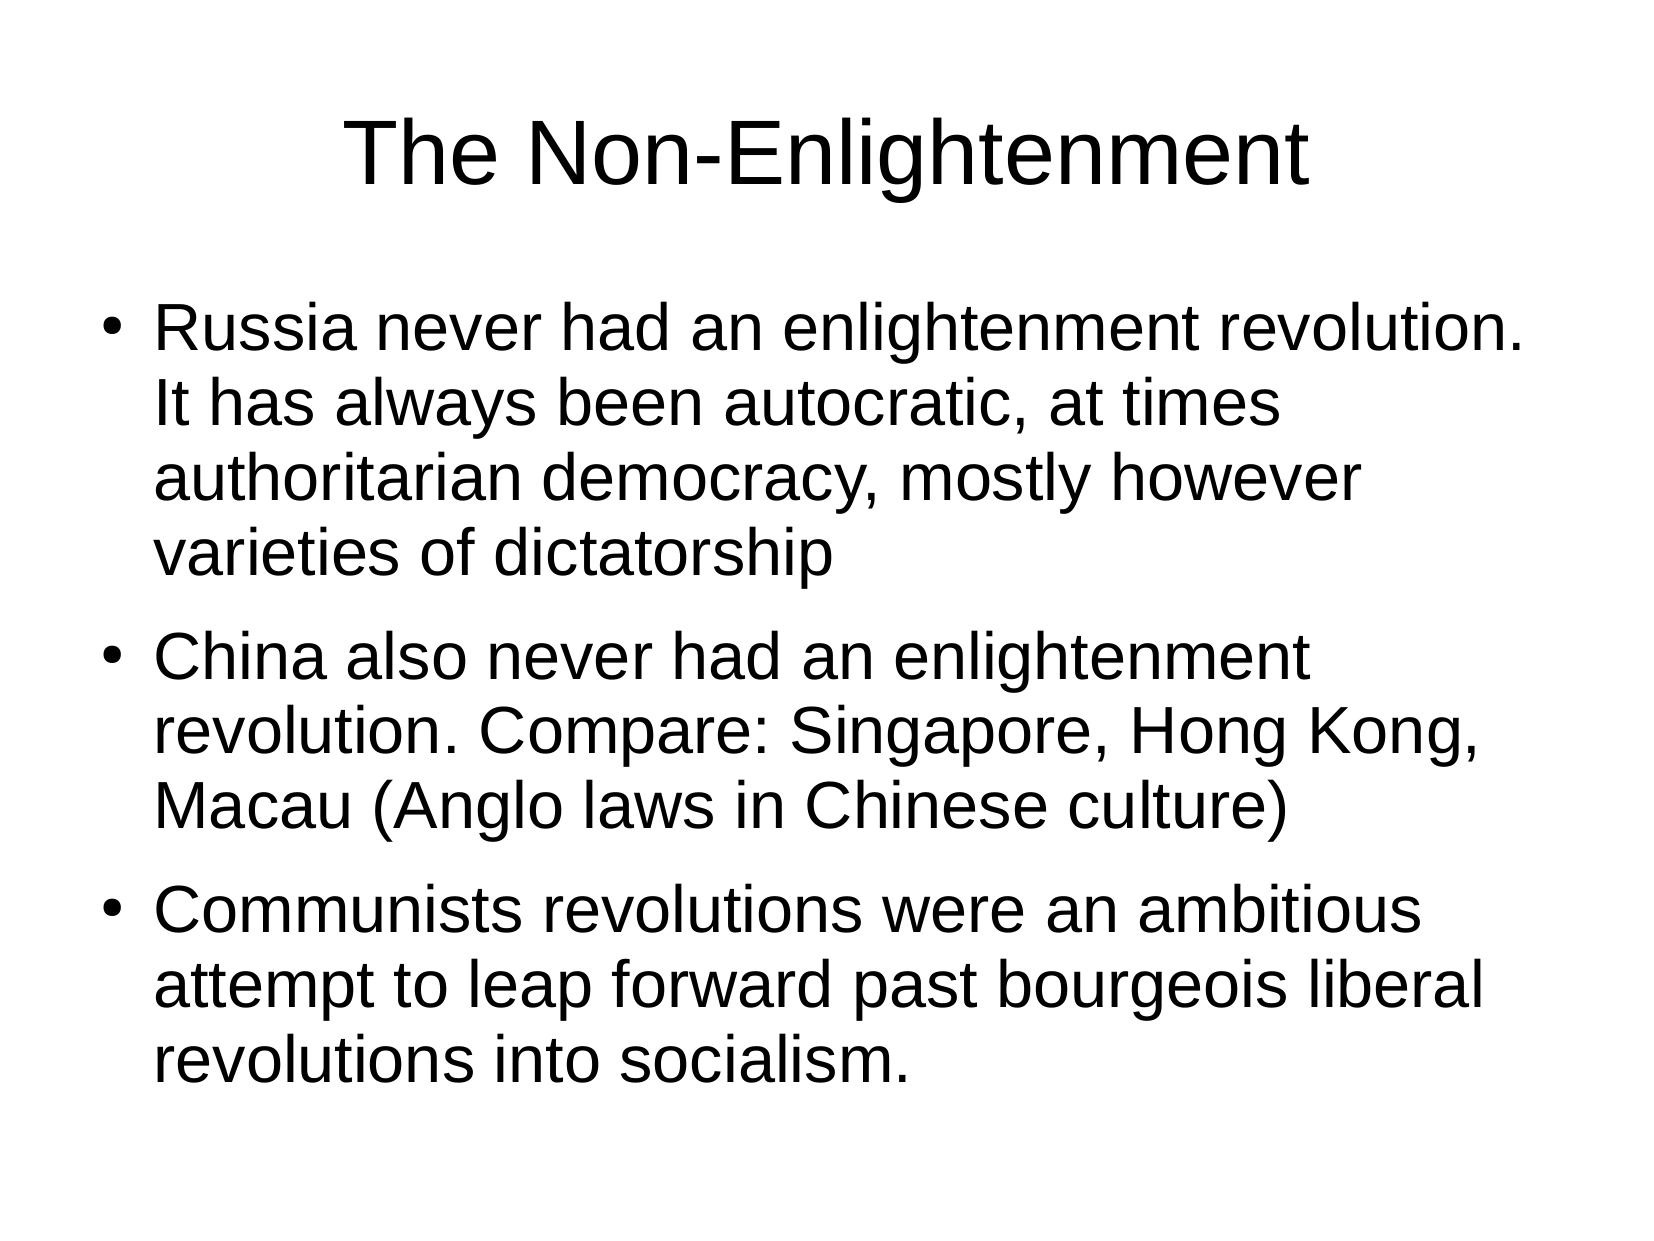

# The Non-Enlightenment
Russia never had an enlightenment revolution. It has always been autocratic, at times authoritarian democracy, mostly however varieties of dictatorship
China also never had an enlightenment revolution. Compare: Singapore, Hong Kong, Macau (Anglo laws in Chinese culture)
Communists revolutions were an ambitious attempt to leap forward past bourgeois liberal revolutions into socialism.